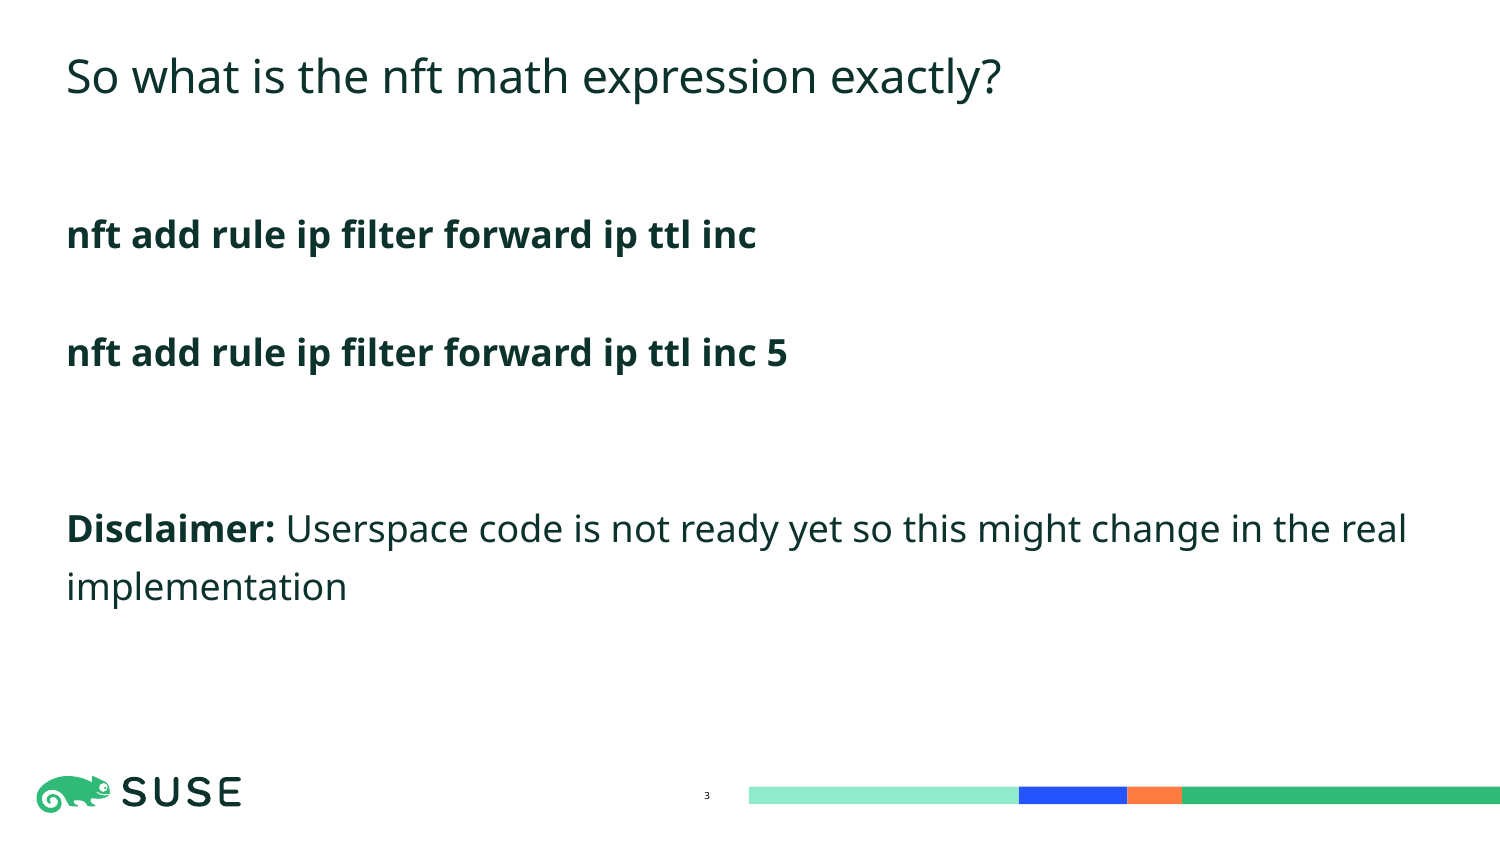

So what is the nft math expression exactly?
# nft add rule ip filter forward ip ttl inc nft add rule ip filter forward ip ttl inc 5 Disclaimer: Userspace code is not ready yet so this might change in the real implementation